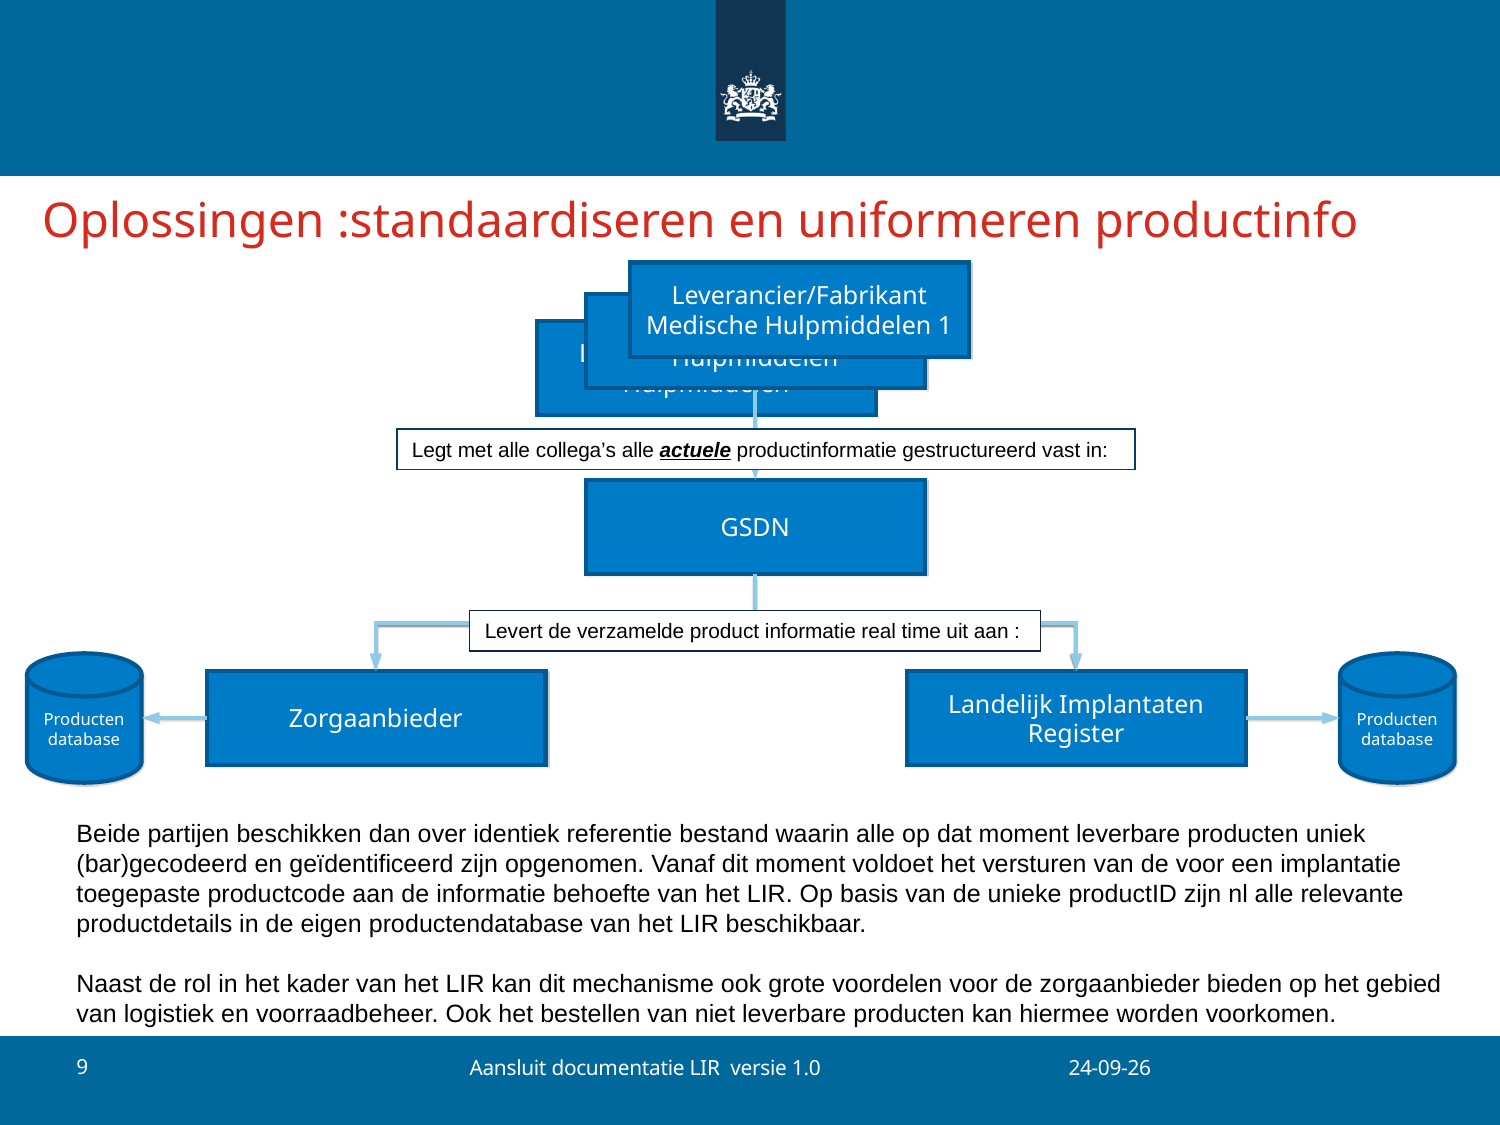

# Oplossingen :standaardiseren en uniformeren productinfo
Leverancier/Fabrikant Medische Hulpmiddelen 1
Leverancier Medische Hulpmiddelen
Leverancier Medische Hulpmiddelen
Legt met alle collega’s alle actuele productinformatie gestructureerd vast in:
GSDN
Levert de verzamelde product informatie real time uit aan :
Producten database
Producten database
Zorgaanbieder
Landelijk Implantaten Register
Beide partijen beschikken dan over identiek referentie bestand waarin alle op dat moment leverbare producten uniek (bar)gecodeerd en geïdentificeerd zijn opgenomen. Vanaf dit moment voldoet het versturen van de voor een implantatie toegepaste productcode aan de informatie behoefte van het LIR. Op basis van de unieke productID zijn nl alle relevante productdetails in de eigen productendatabase van het LIR beschikbaar.
Naast de rol in het kader van het LIR kan dit mechanisme ook grote voordelen voor de zorgaanbieder bieden op het gebied van logistiek en voorraadbeheer. Ook het bestellen van niet leverbare producten kan hiermee worden voorkomen.
8
Aansluit documentatie LIR versie 1.0